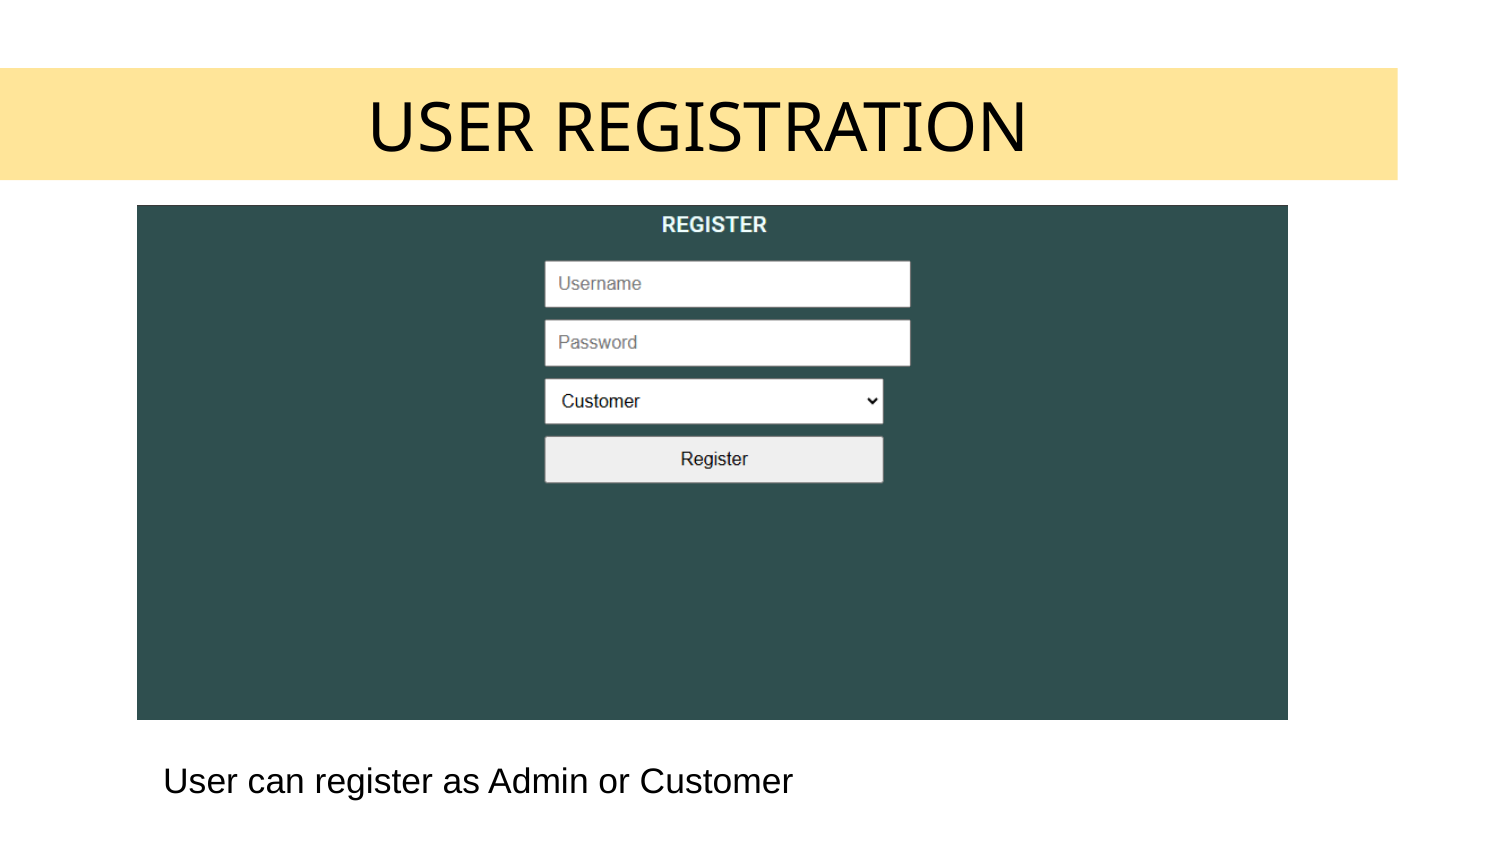

# USER REGISTRATION
User can register as Admin or Customer